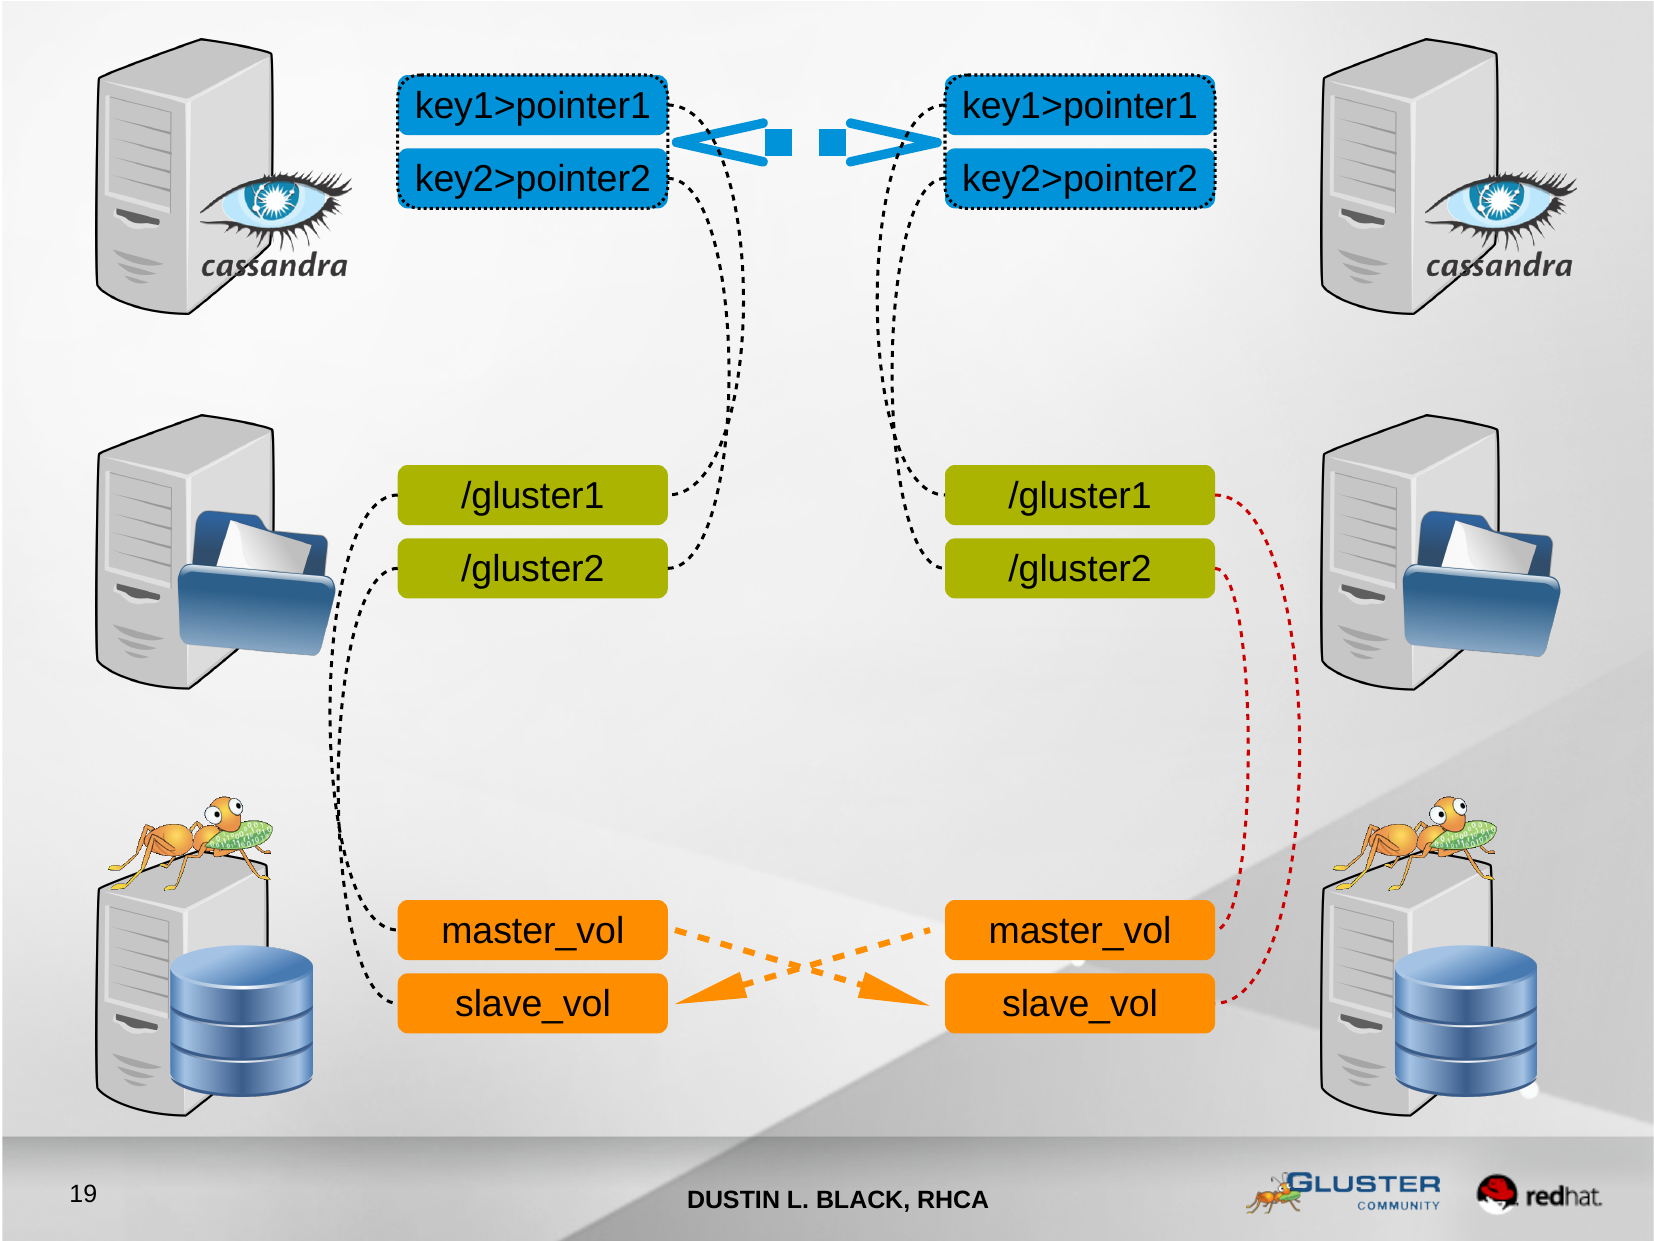

key1>pointer1
key1>pointer1
key2>pointer2
key2>pointer2
/gluster1
/gluster1
/gluster2
/gluster2
master_vol
master_vol
slave_vol
slave_vol